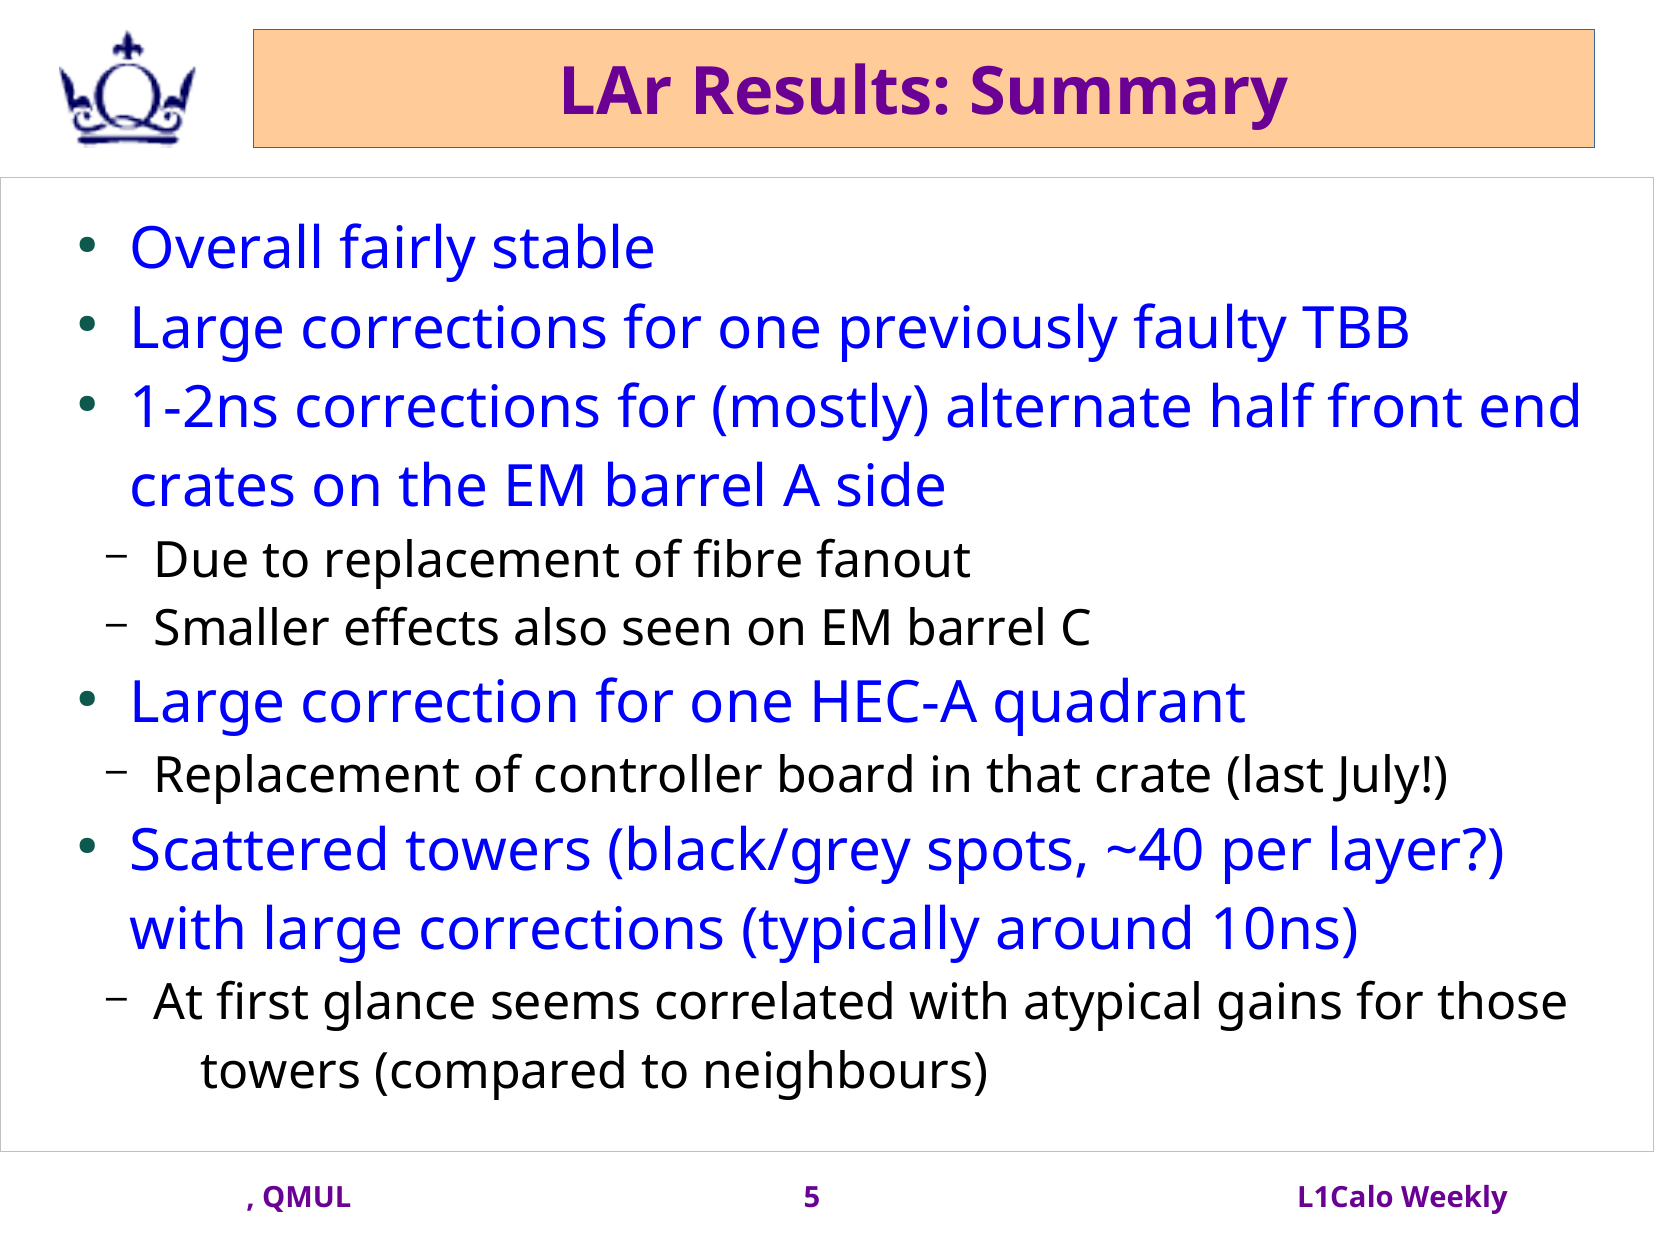

# LAr Results: Summary
Overall fairly stable
Large corrections for one previously faulty TBB
1-2ns corrections for (mostly) alternate half front end crates on the EM barrel A side
Due to replacement of fibre fanout
Smaller effects also seen on EM barrel C
Large correction for one HEC-A quadrant
Replacement of controller board in that crate (last July!)
Scattered towers (black/grey spots, ~40 per layer?) with large corrections (typically around 10ns)
At first glance seems correlated with atypical gains for those towers (compared to neighbours)